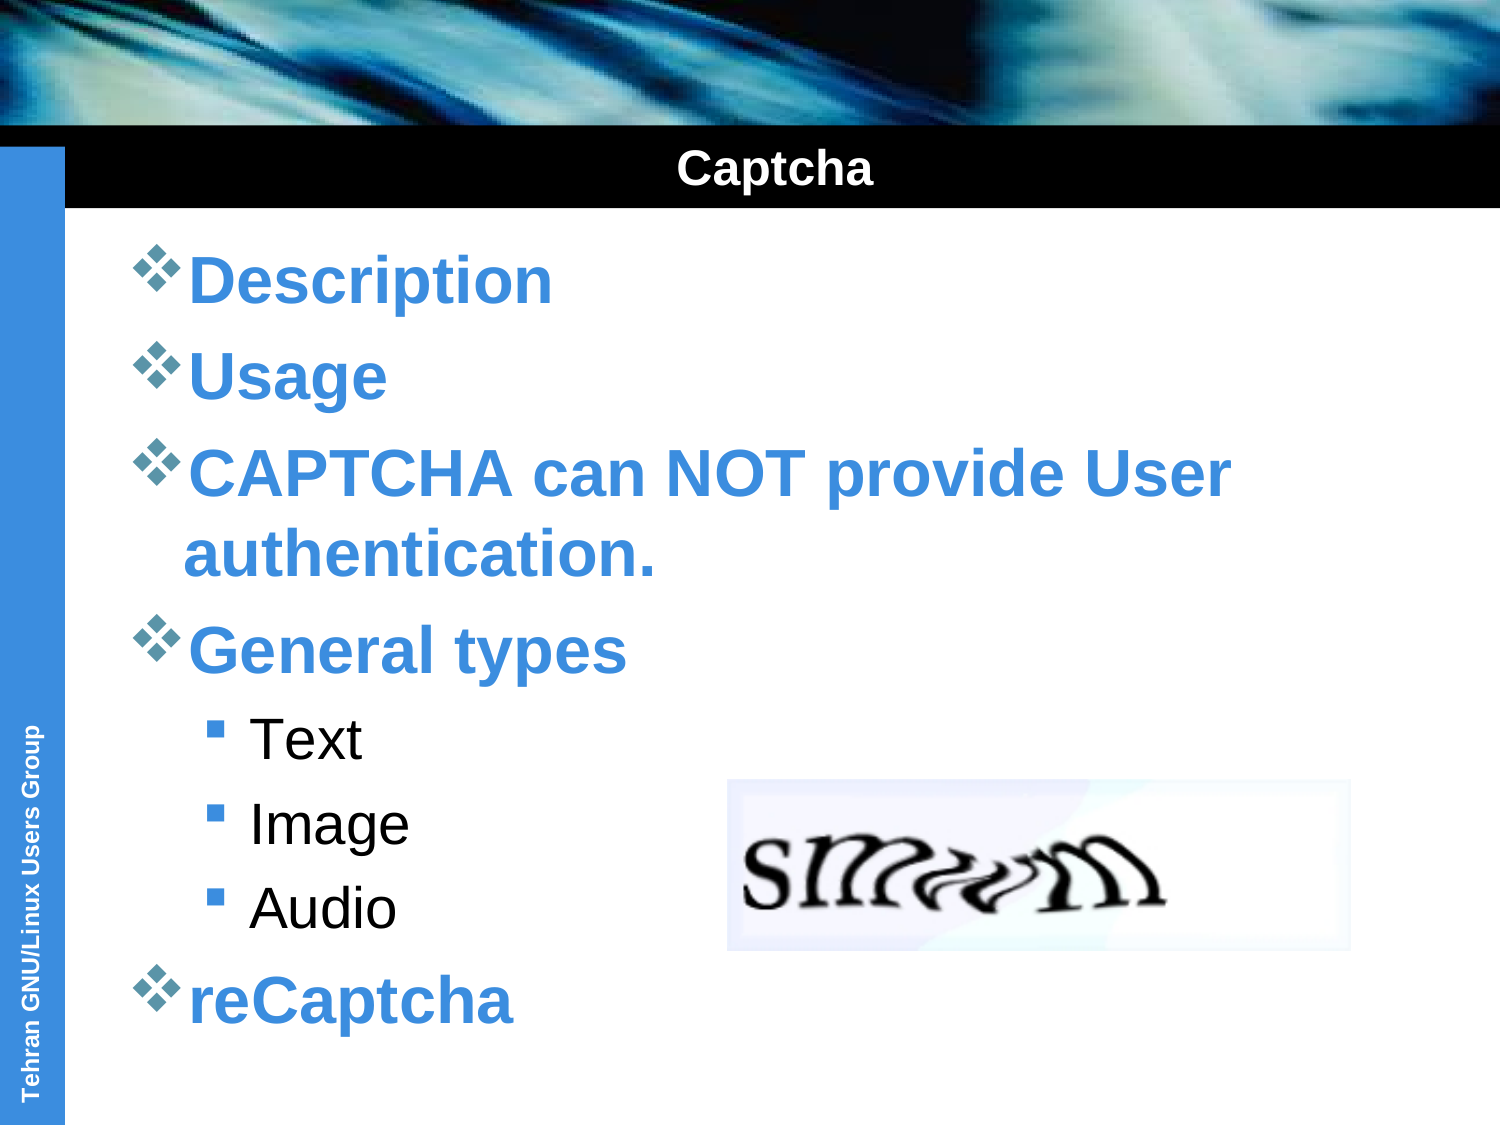

# Captcha
Description
Usage
CAPTCHA can NOT provide User authentication.
General types
Text
Image
Audio
reCaptcha